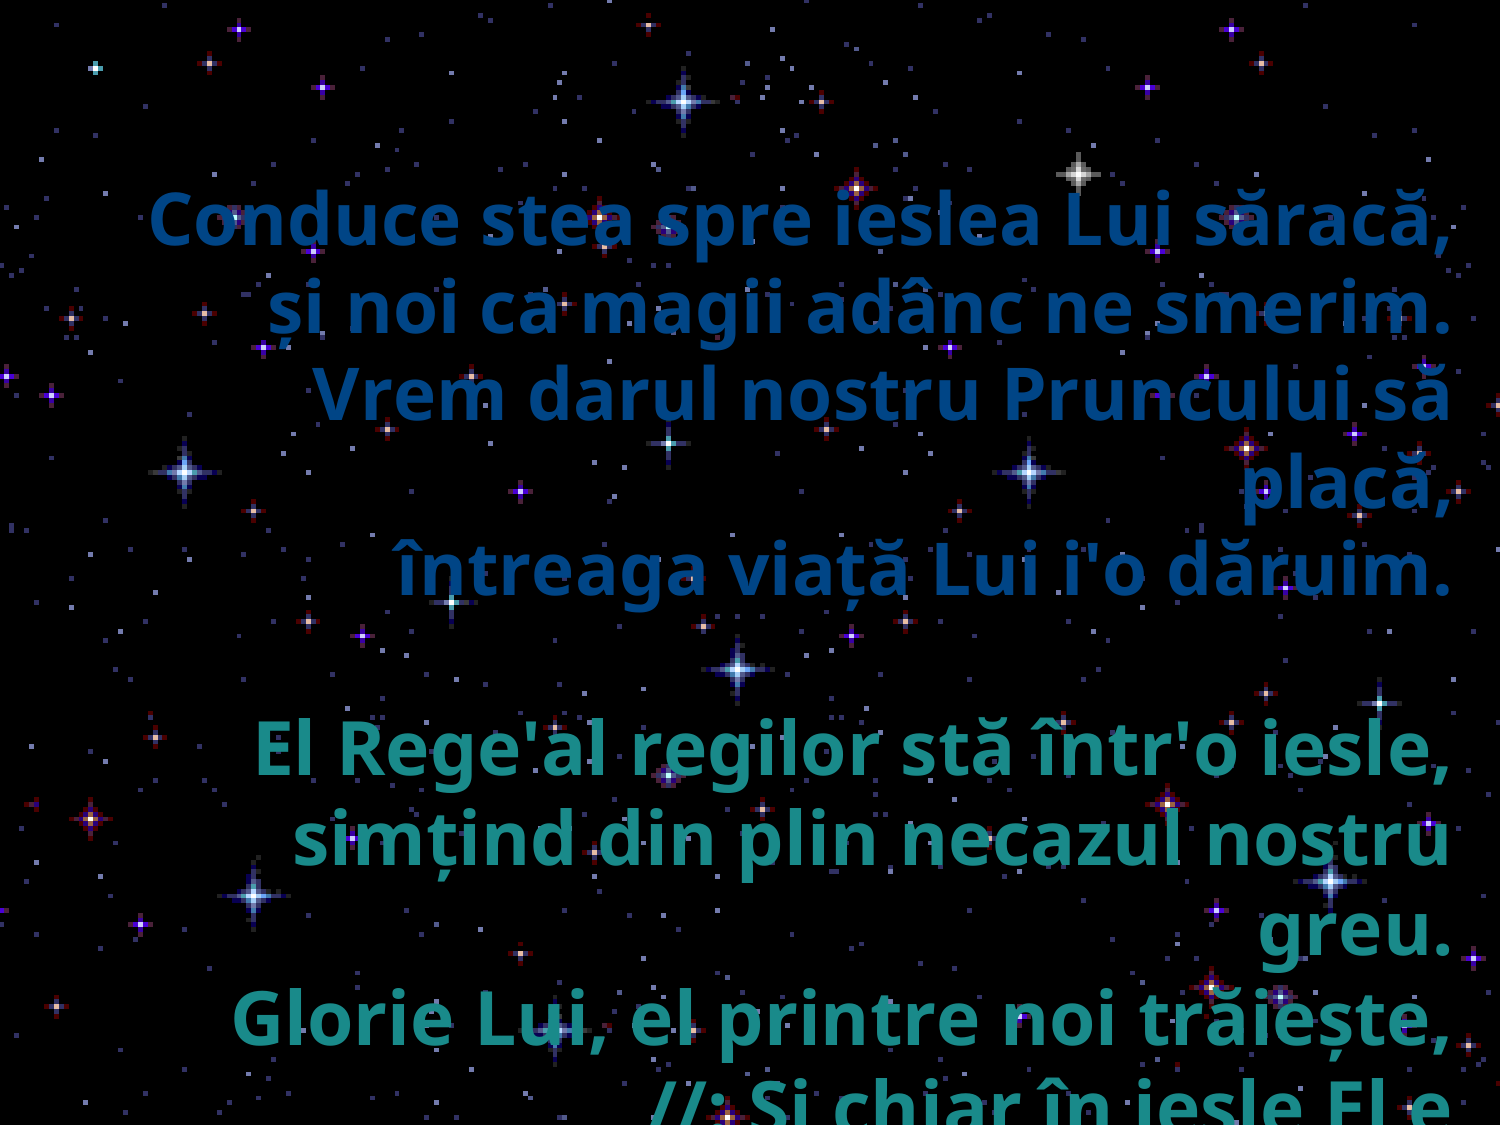

Conduce stea spre ieslea Lui săracă,
şi noi ca magii adânc ne smerim.
Vrem darul nostru Pruncului să placă,
întreaga viaţă Lui i'o dăruim.
El Rege'al regilor stă într'o iesle,
simţind din plin necazul nostru greu.
Glorie Lui, el printre noi trăieşte,
//: Şi chiar în iesle El e Dumnezeu. ://